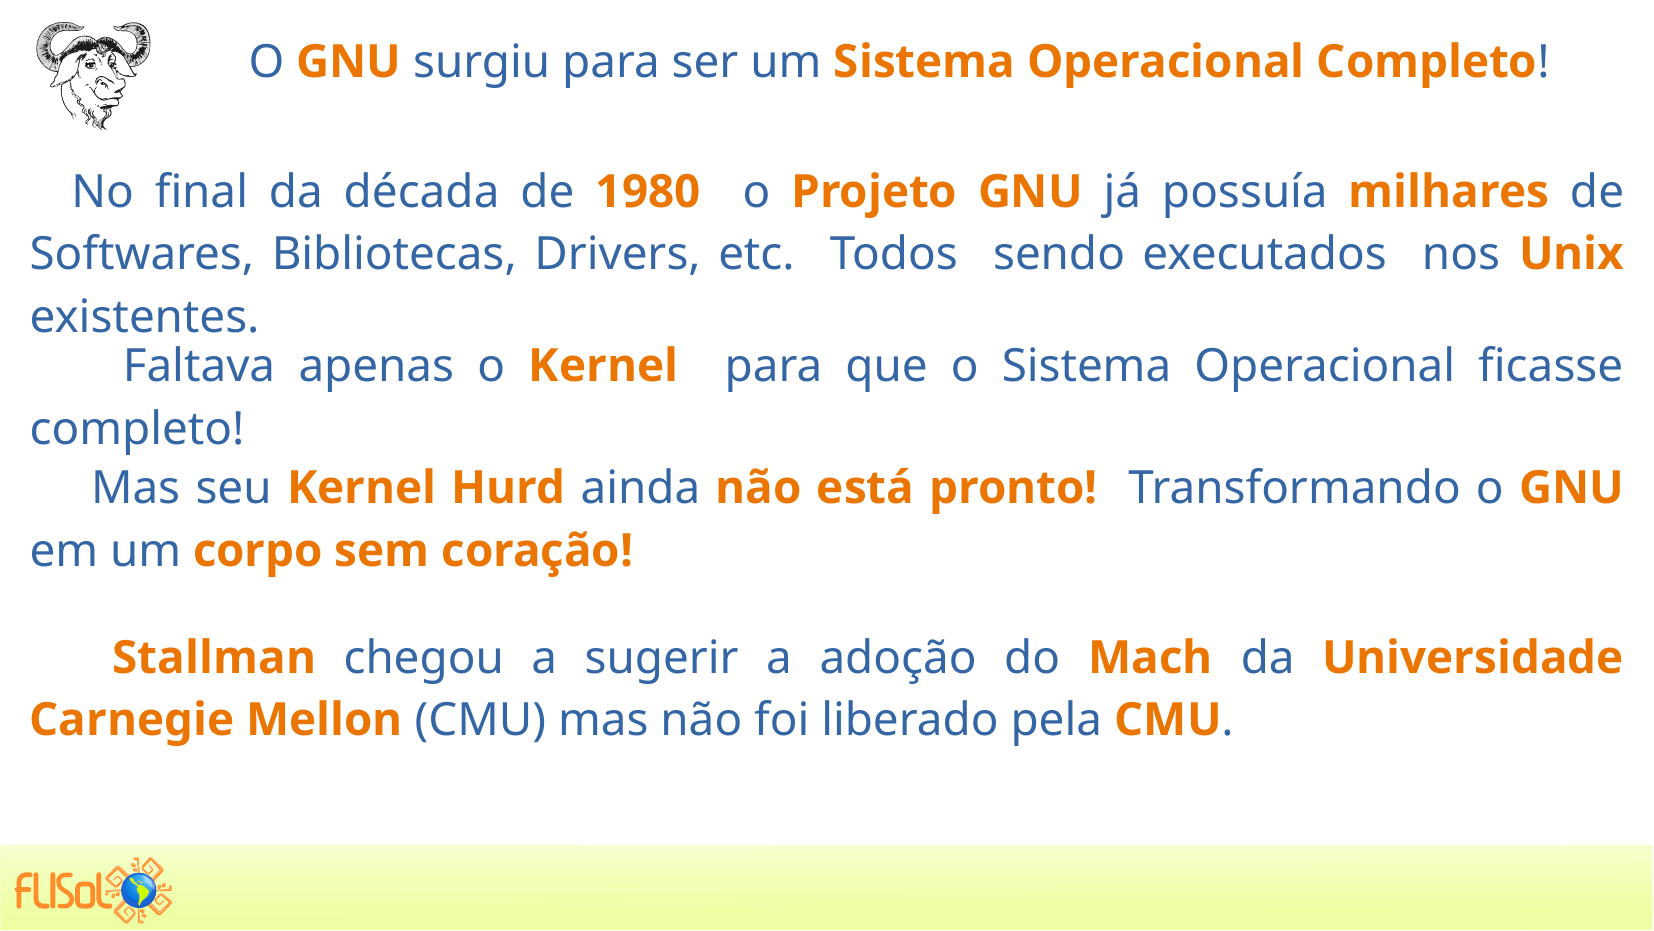

O GNU surgiu para ser um Sistema Operacional Completo!
 No final da década de 1980 o Projeto GNU já possuía milhares de Softwares, Bibliotecas, Drivers, etc. Todos sendo executados nos Unix existentes.
 Faltava apenas o Kernel para que o Sistema Operacional ficasse completo!
 Mas seu Kernel Hurd ainda não está pronto! Transformando o GNU em um corpo sem coração!
 Stallman chegou a sugerir a adoção do Mach da Universidade Carnegie Mellon (CMU) mas não foi liberado pela CMU.